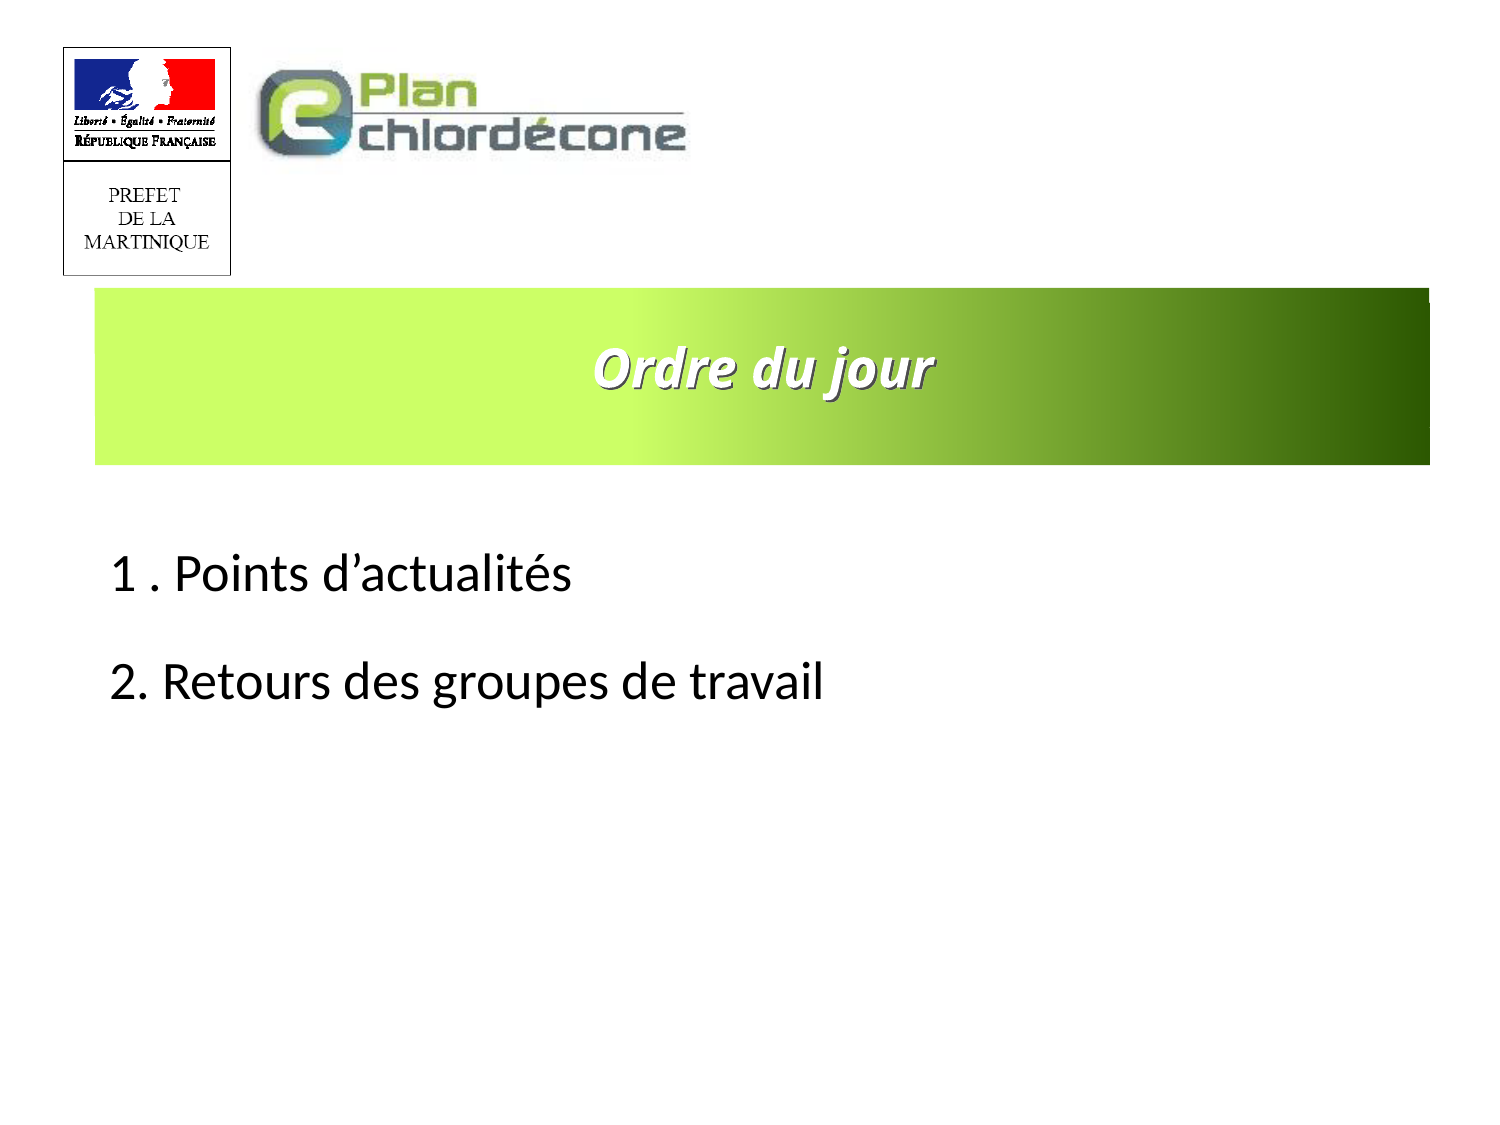

Ordre du jour
#
1 . Points d’actualités
2. Retours des groupes de travail